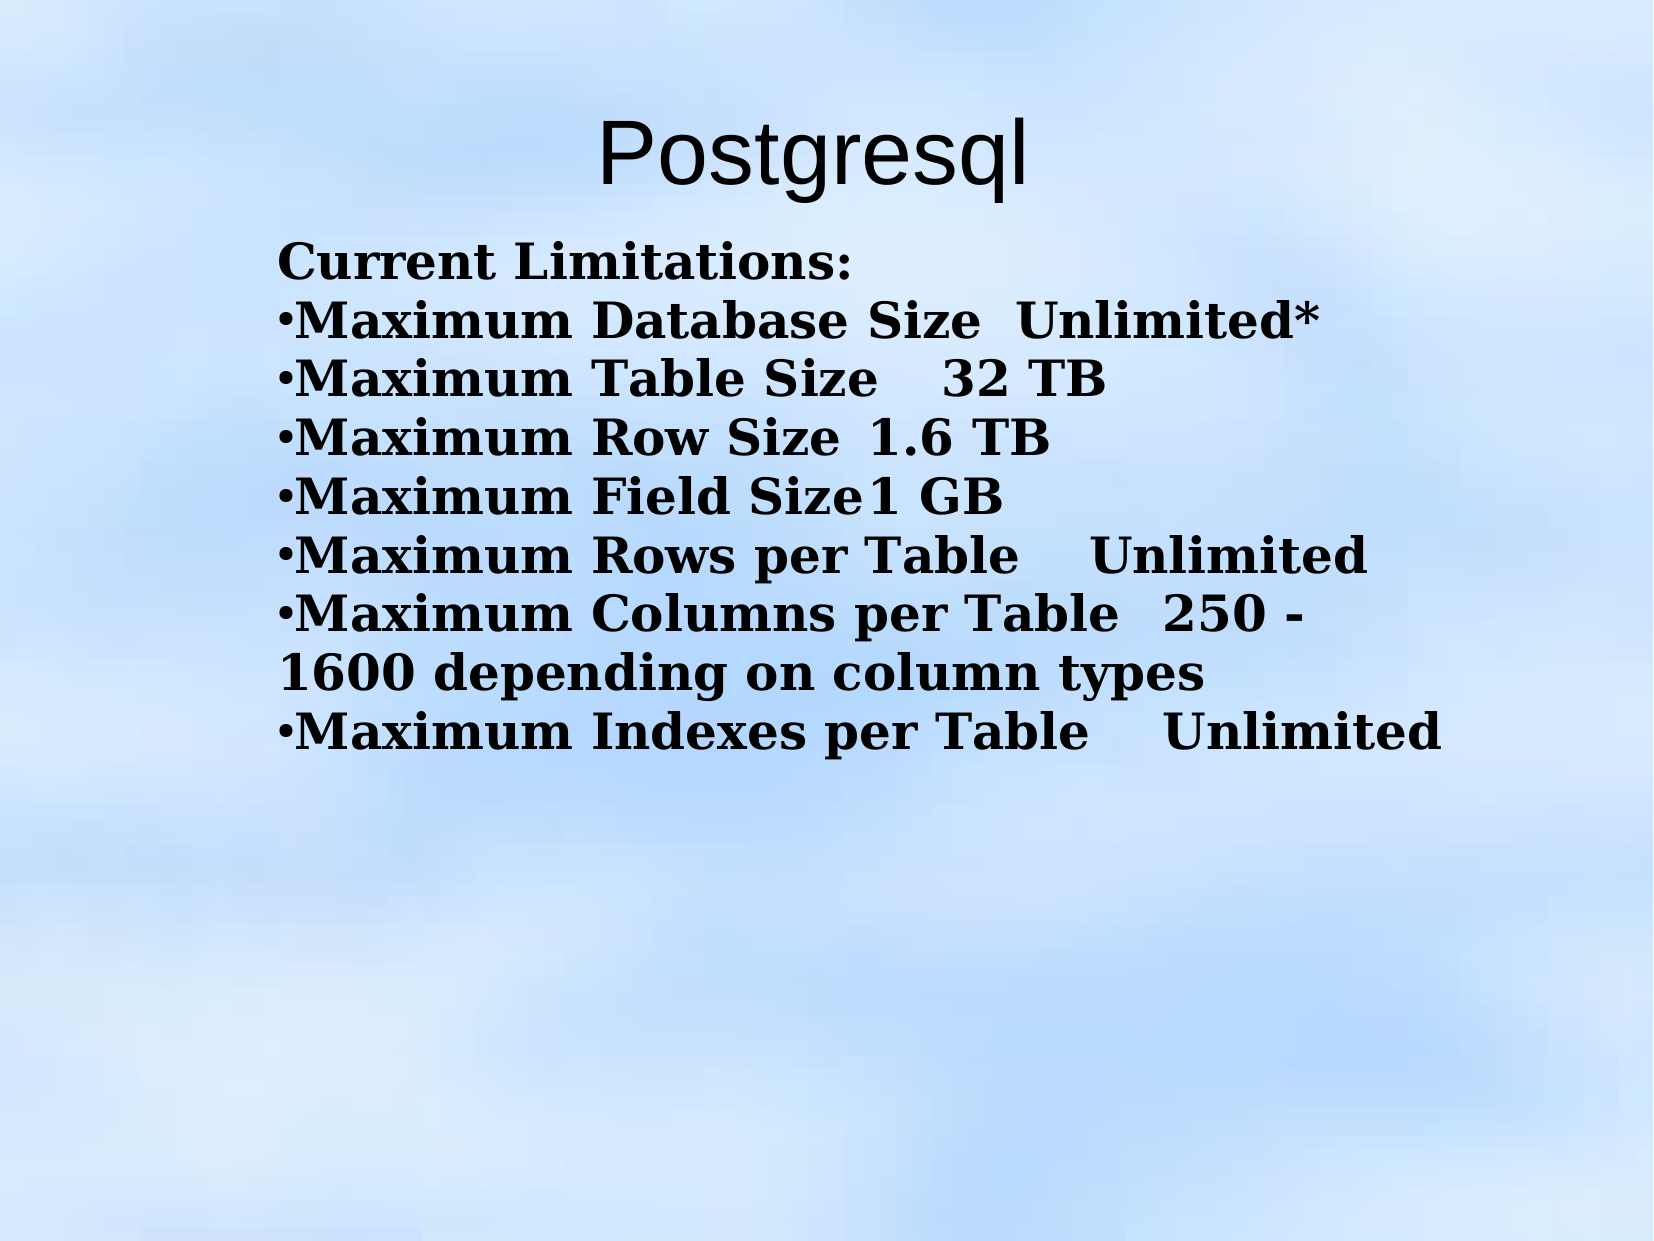

# Postgresql
Current Limitations:
Maximum Database Size	Unlimited*
Maximum Table Size	32 TB
Maximum Row Size	1.6 TB
Maximum Field Size	1 GB
Maximum Rows per Table	Unlimited
Maximum Columns per Table	250 - 1600 depending on column types
Maximum Indexes per Table	Unlimited